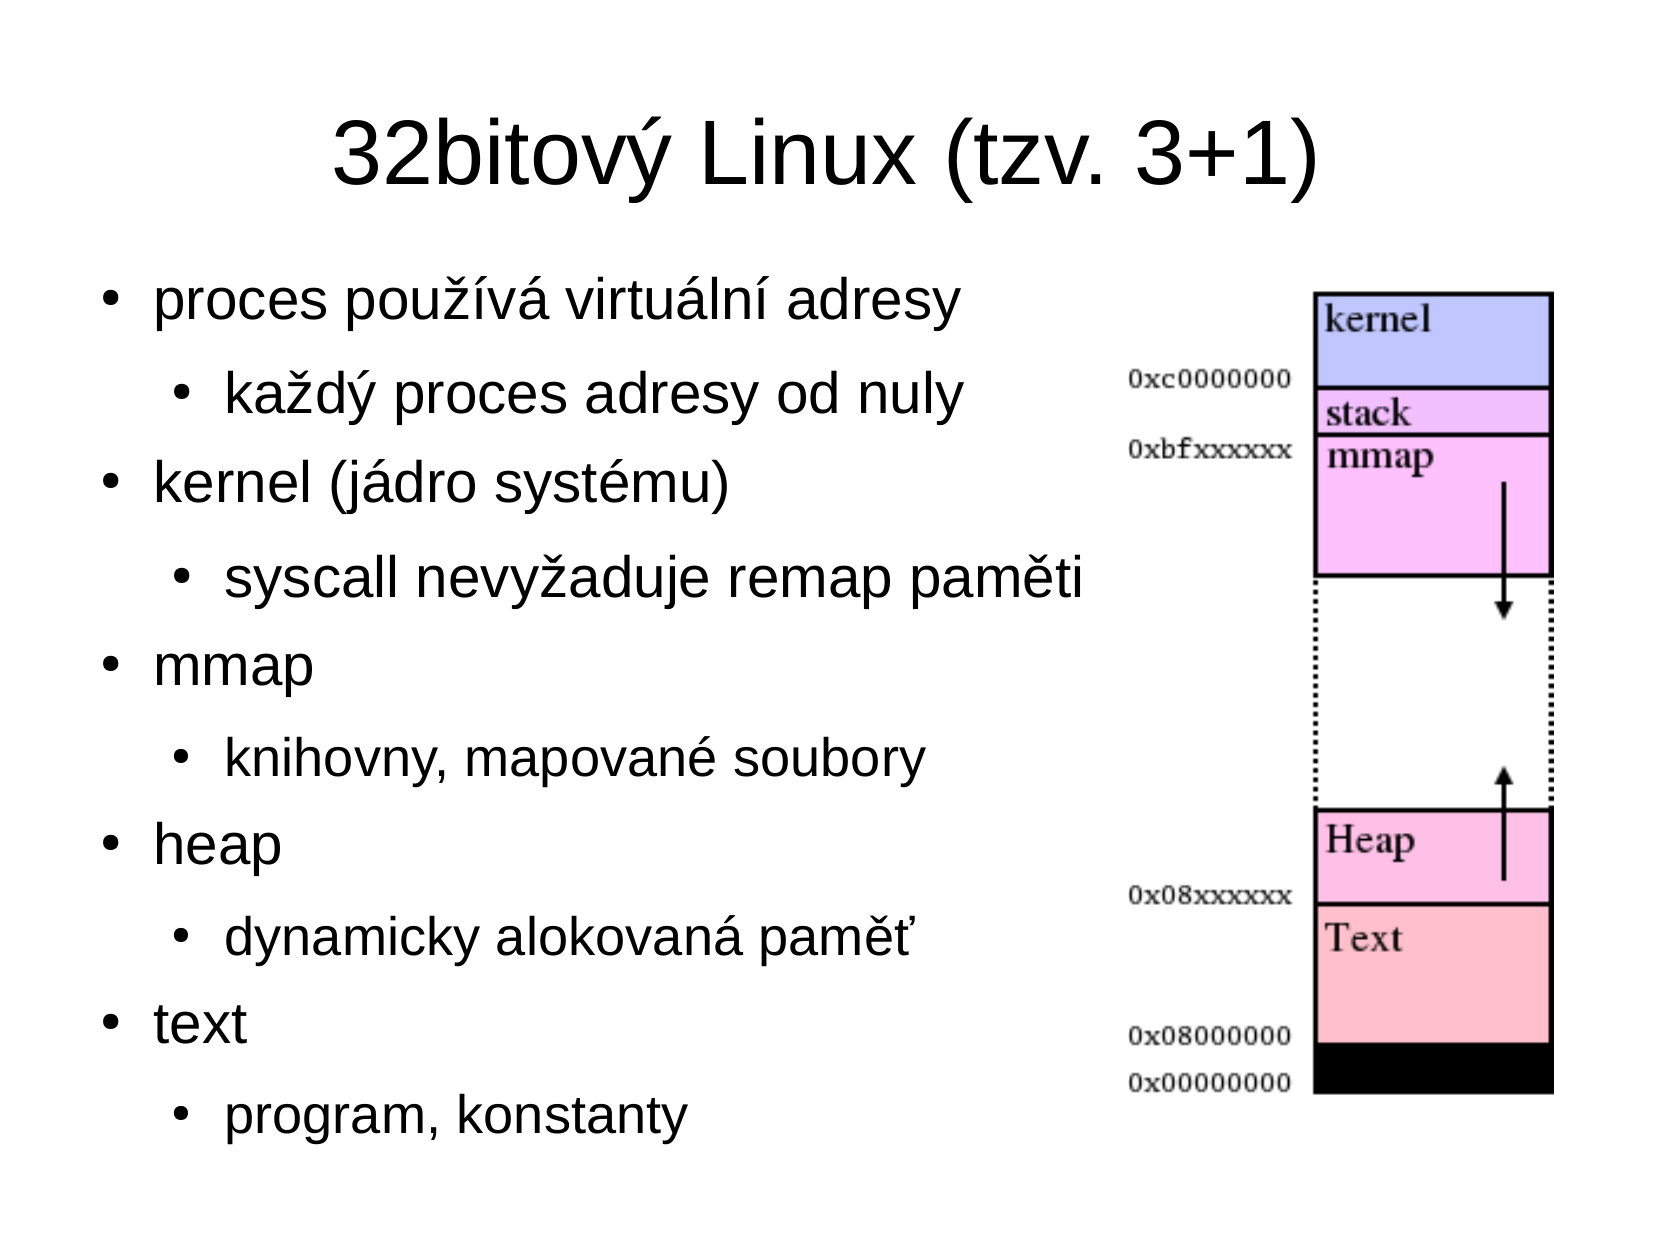

# 32bitový Linux (tzv. 3+1)
proces používá virtuální adresy
každý proces adresy od nuly
kernel (jádro systému)
syscall nevyžaduje remap paměti
mmap
knihovny, mapované soubory
heap
dynamicky alokovaná paměť
text
program, konstanty